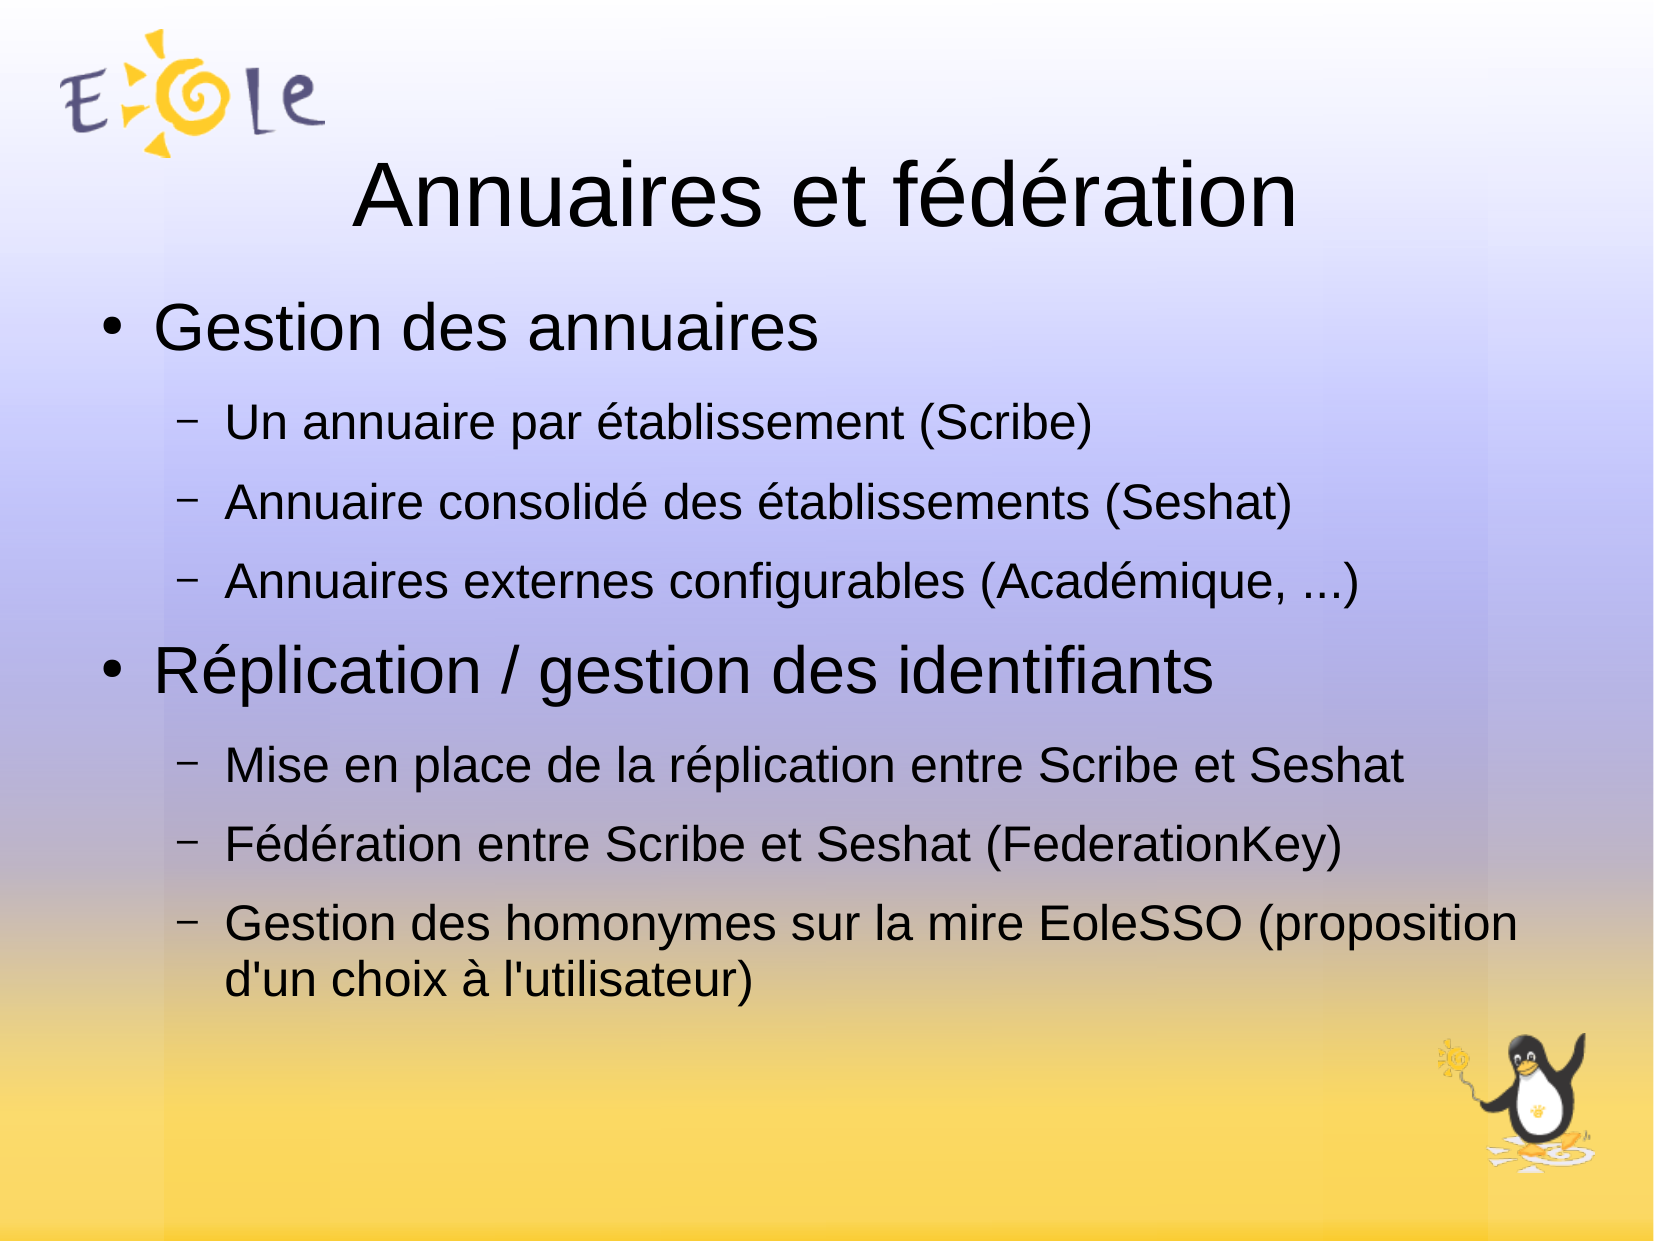

# Annuaires et fédération
Gestion des annuaires
Un annuaire par établissement (Scribe)
Annuaire consolidé des établissements (Seshat)
Annuaires externes configurables (Académique, ...)
Réplication / gestion des identifiants
Mise en place de la réplication entre Scribe et Seshat
Fédération entre Scribe et Seshat (FederationKey)
Gestion des homonymes sur la mire EoleSSO (proposition d'un choix à l'utilisateur)